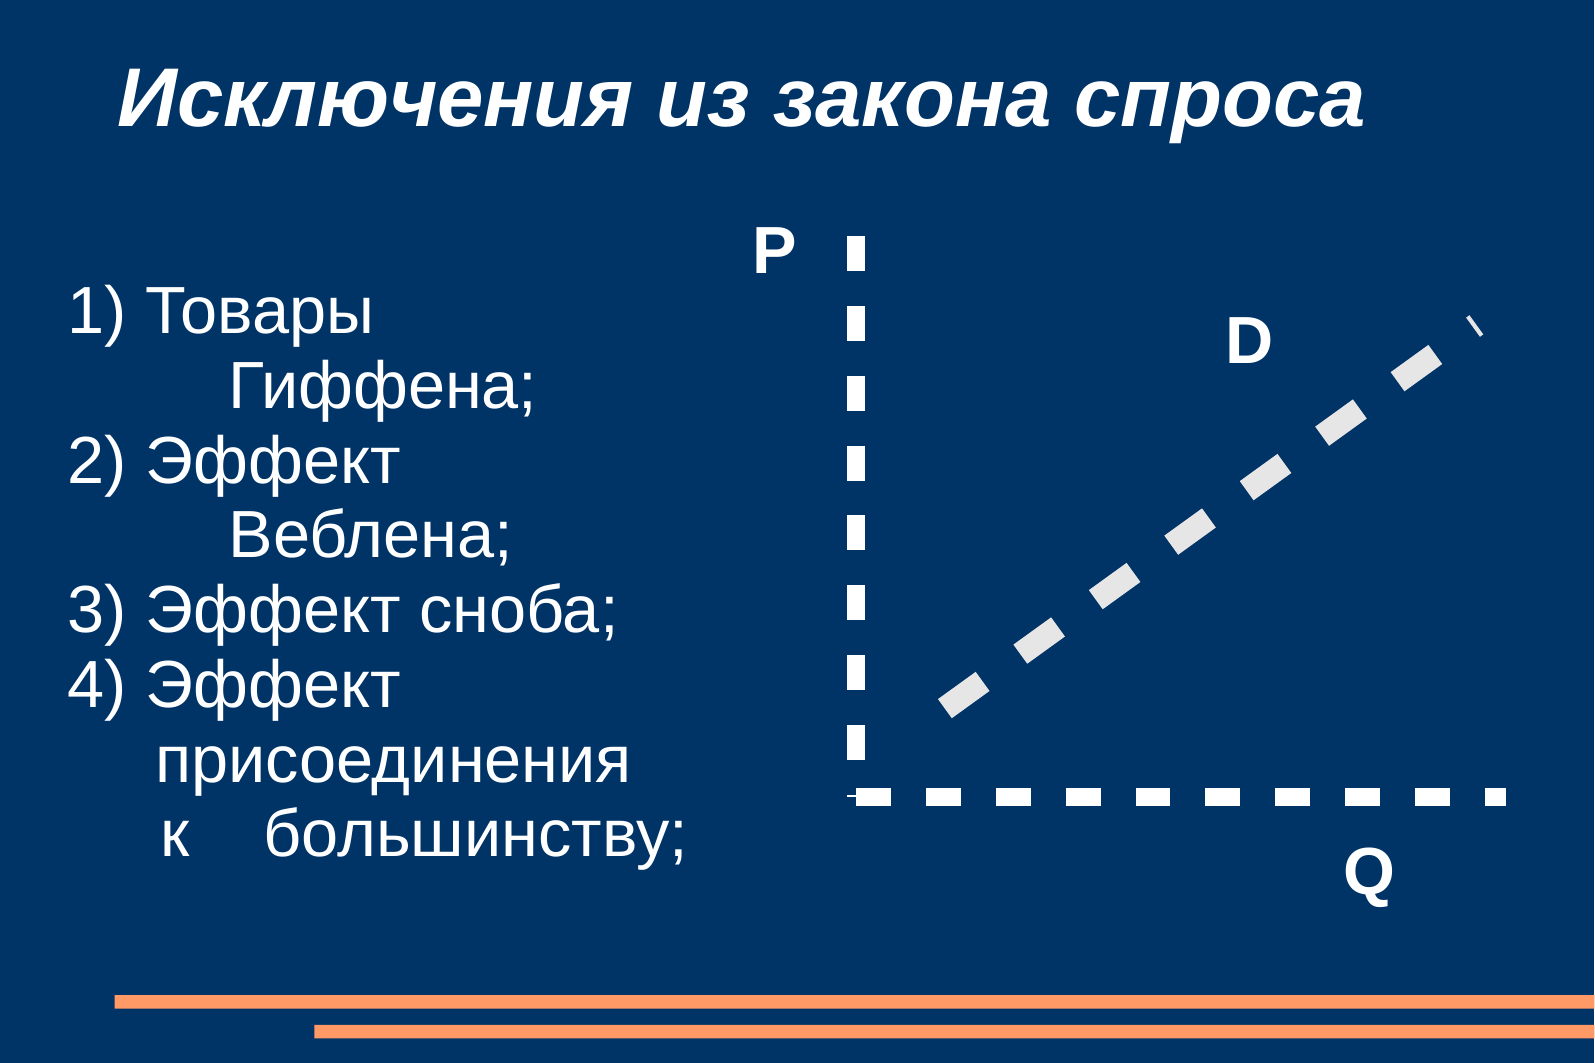

# Исключения из закона спроса
P
1) Товары Гиффена;
2) Эффект Веблена;
3) Эффект сноба;
4) Эффект присоединения
 к большинству;
D
Q